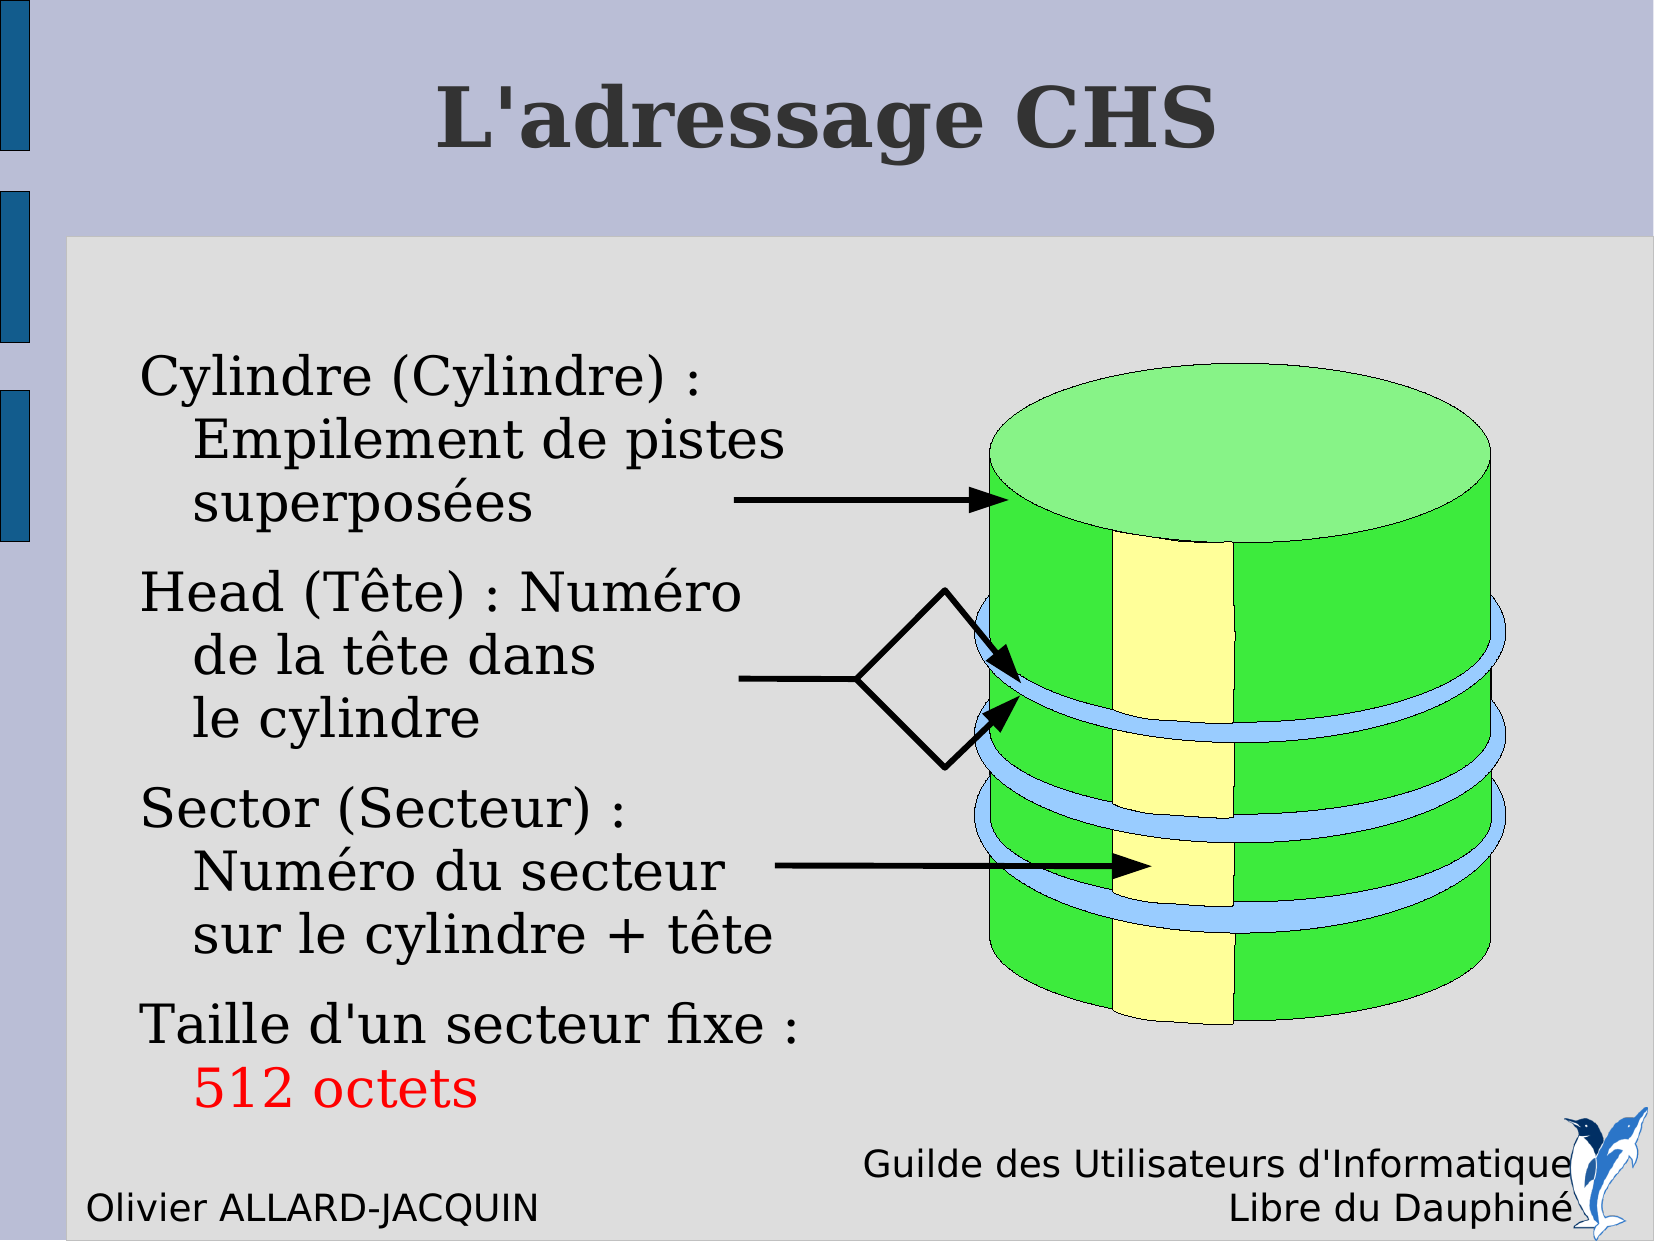

# L'adressage CHS
Cylindre (Cylindre) : Empilement de pistes superposées
Head (Tête) : Numéro de la tête dans
le cylindre
Sector (Secteur) : Numéro du secteur sur le cylindre + tête
Taille d'un secteur fixe : 512 octets